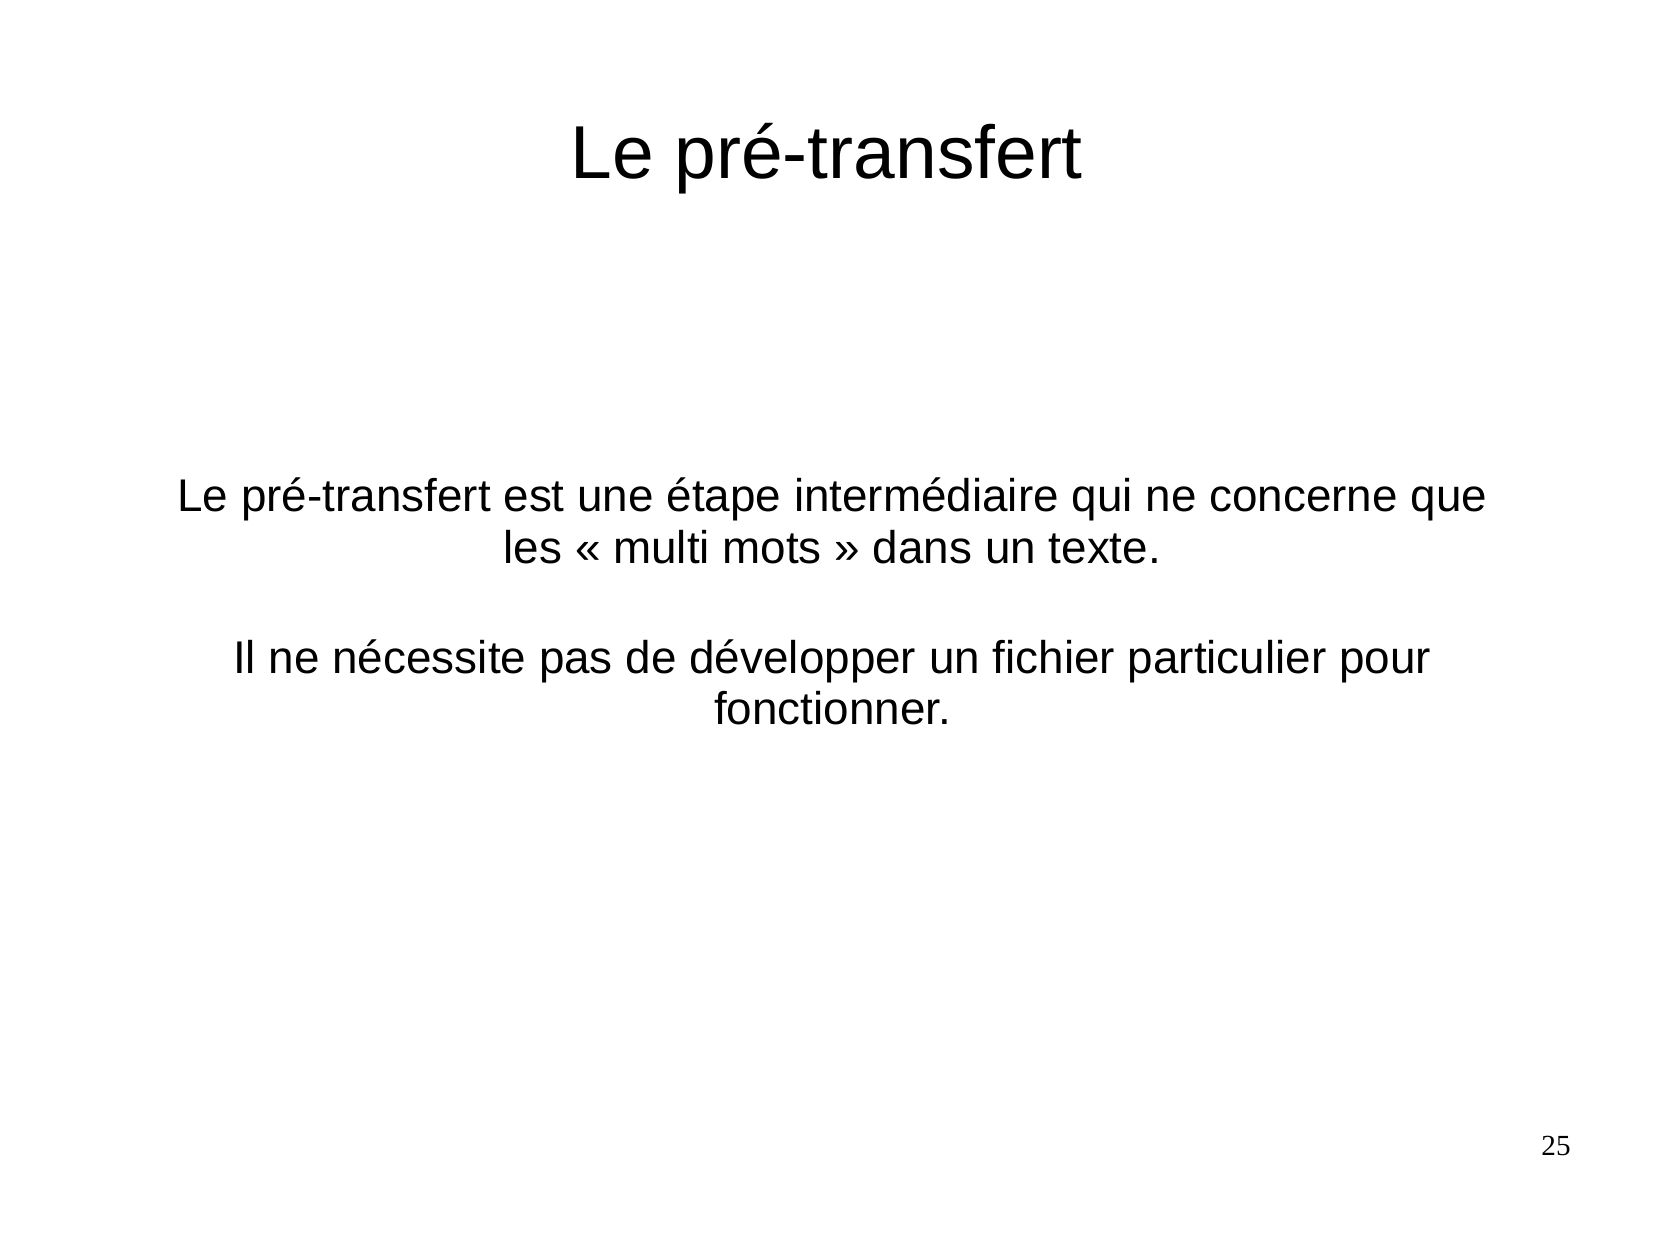

# Le pré-transfert
Le pré-transfert est une étape intermédiaire qui ne concerne que les « multi mots » dans un texte.
Il ne nécessite pas de développer un fichier particulier pour fonctionner.
25